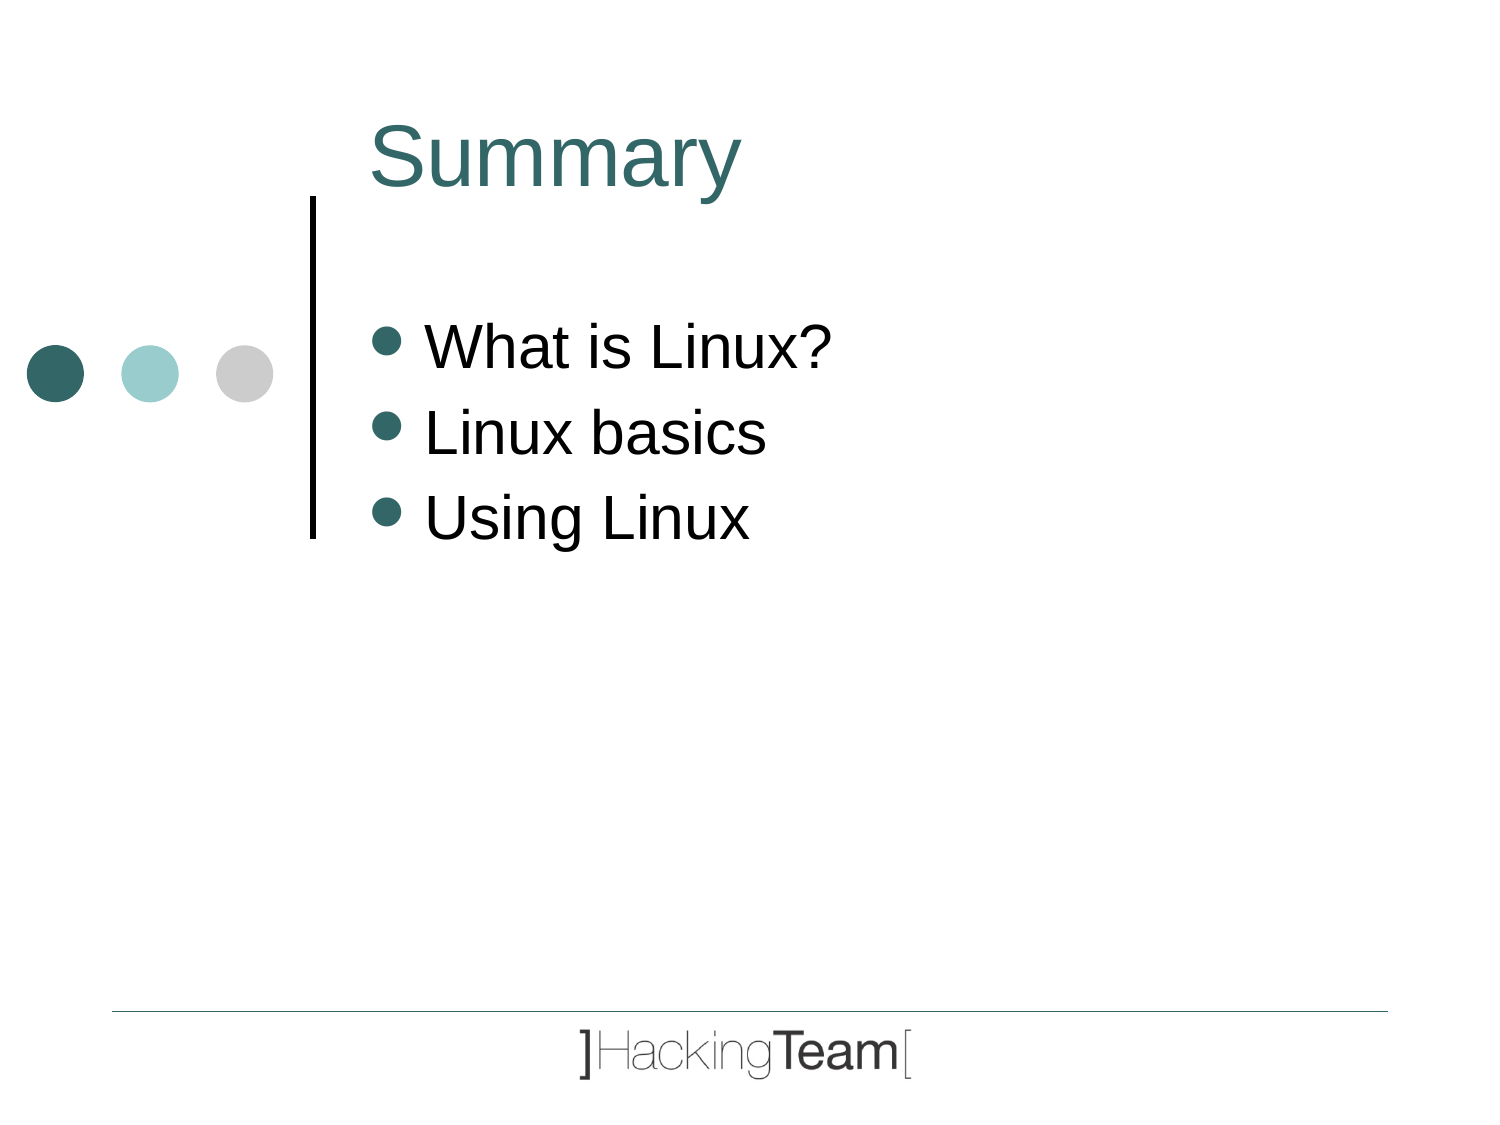

# Summary
What is Linux?
Linux basics
Using Linux